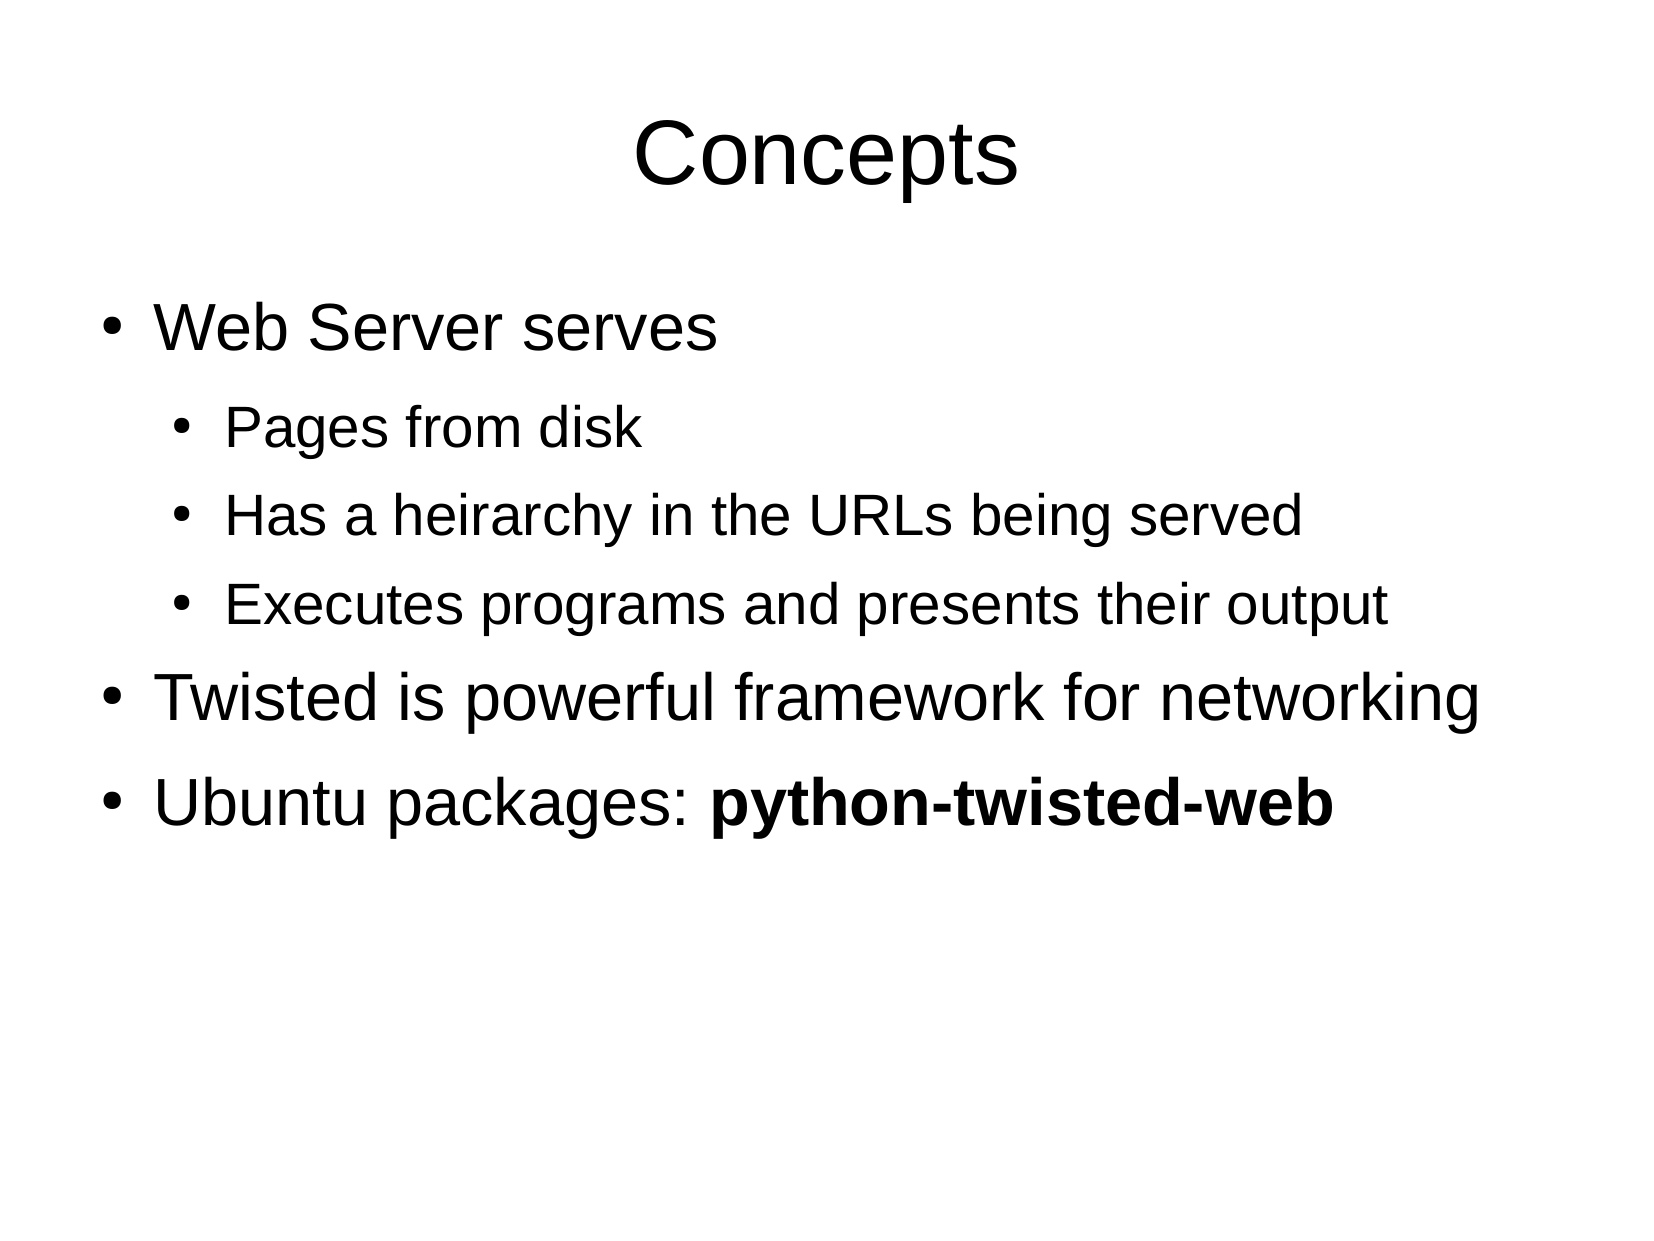

# Concepts
Web Server serves
Pages from disk
Has a heirarchy in the URLs being served
Executes programs and presents their output
Twisted is powerful framework for networking
Ubuntu packages: python-twisted-web